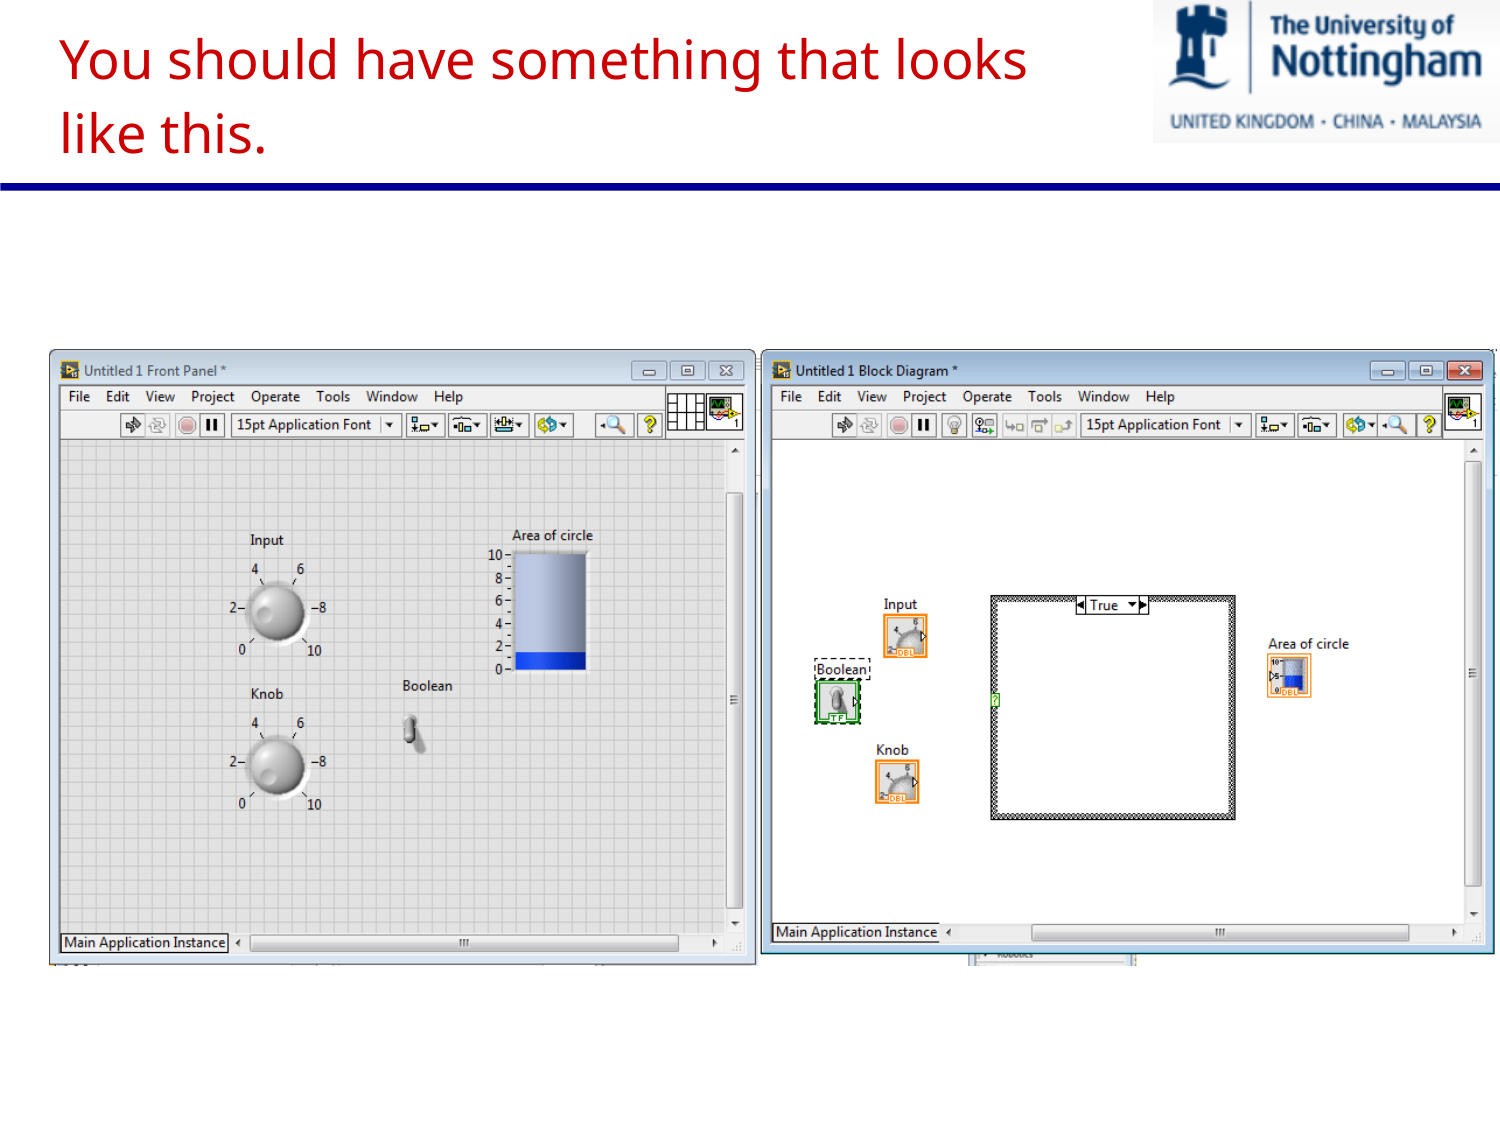

# You should have something that looks like this.